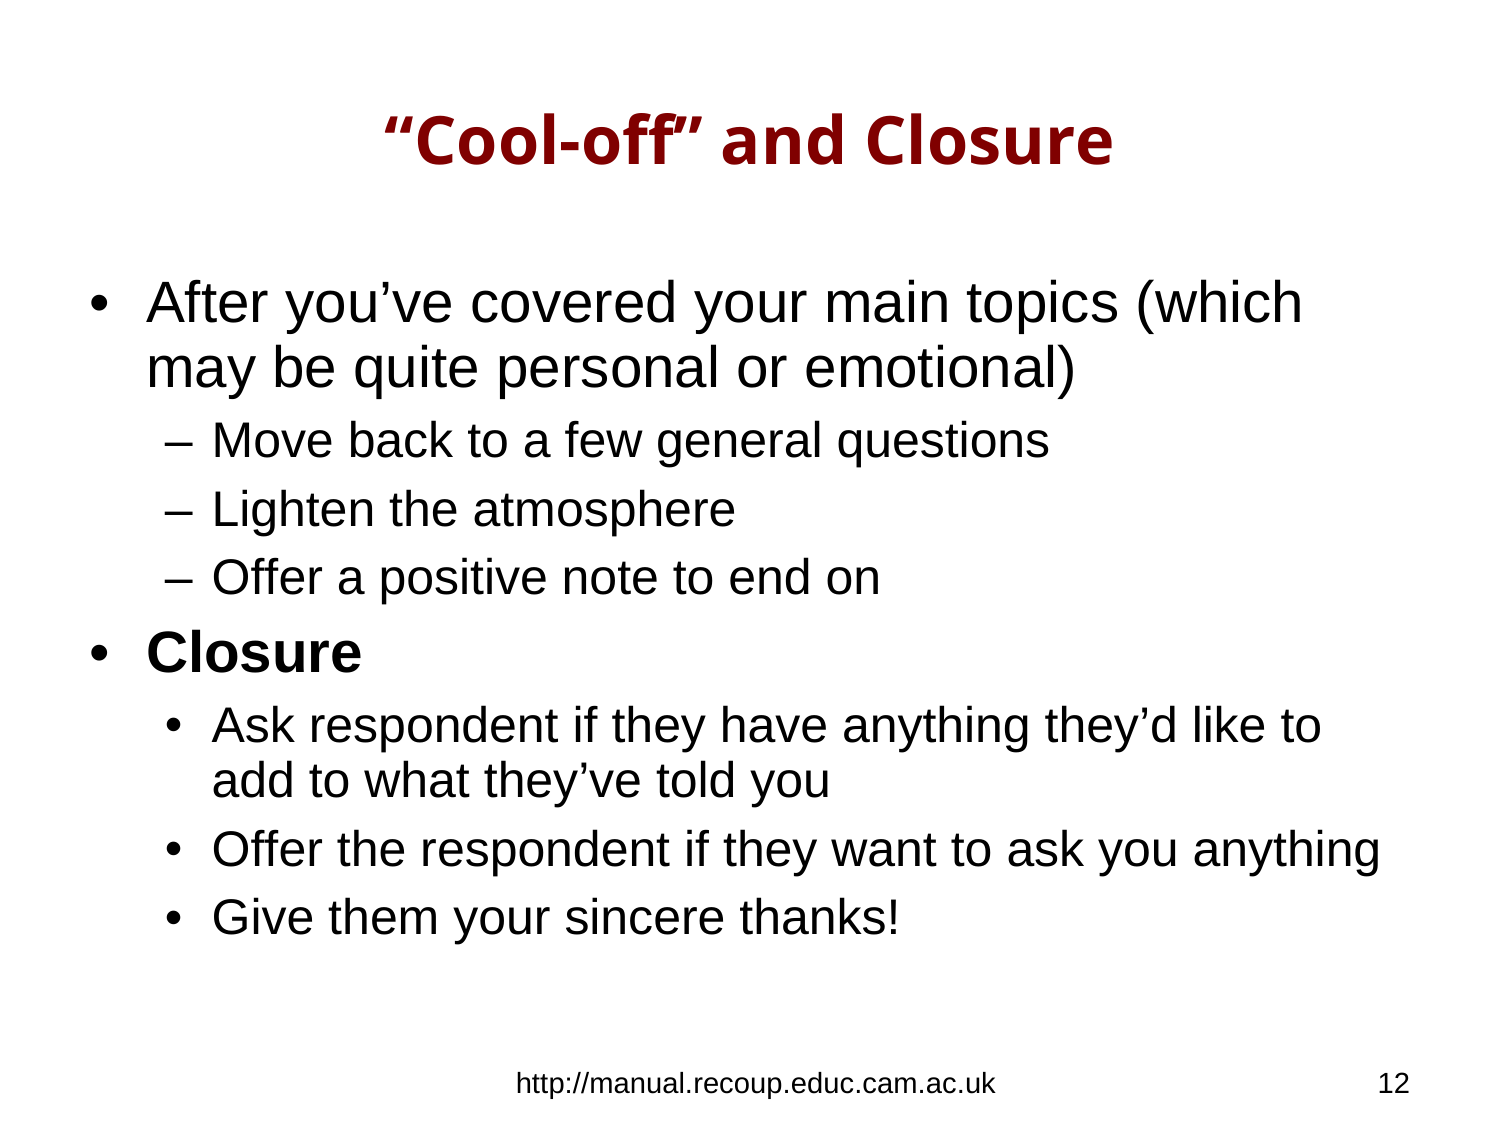

# “Cool-off” and Closure
After you’ve covered your main topics (which may be quite personal or emotional)
Move back to a few general questions
Lighten the atmosphere
Offer a positive note to end on
Closure
Ask respondent if they have anything they’d like to add to what they’ve told you
Offer the respondent if they want to ask you anything
Give them your sincere thanks!
http://manual.recoup.educ.cam.ac.uk
12